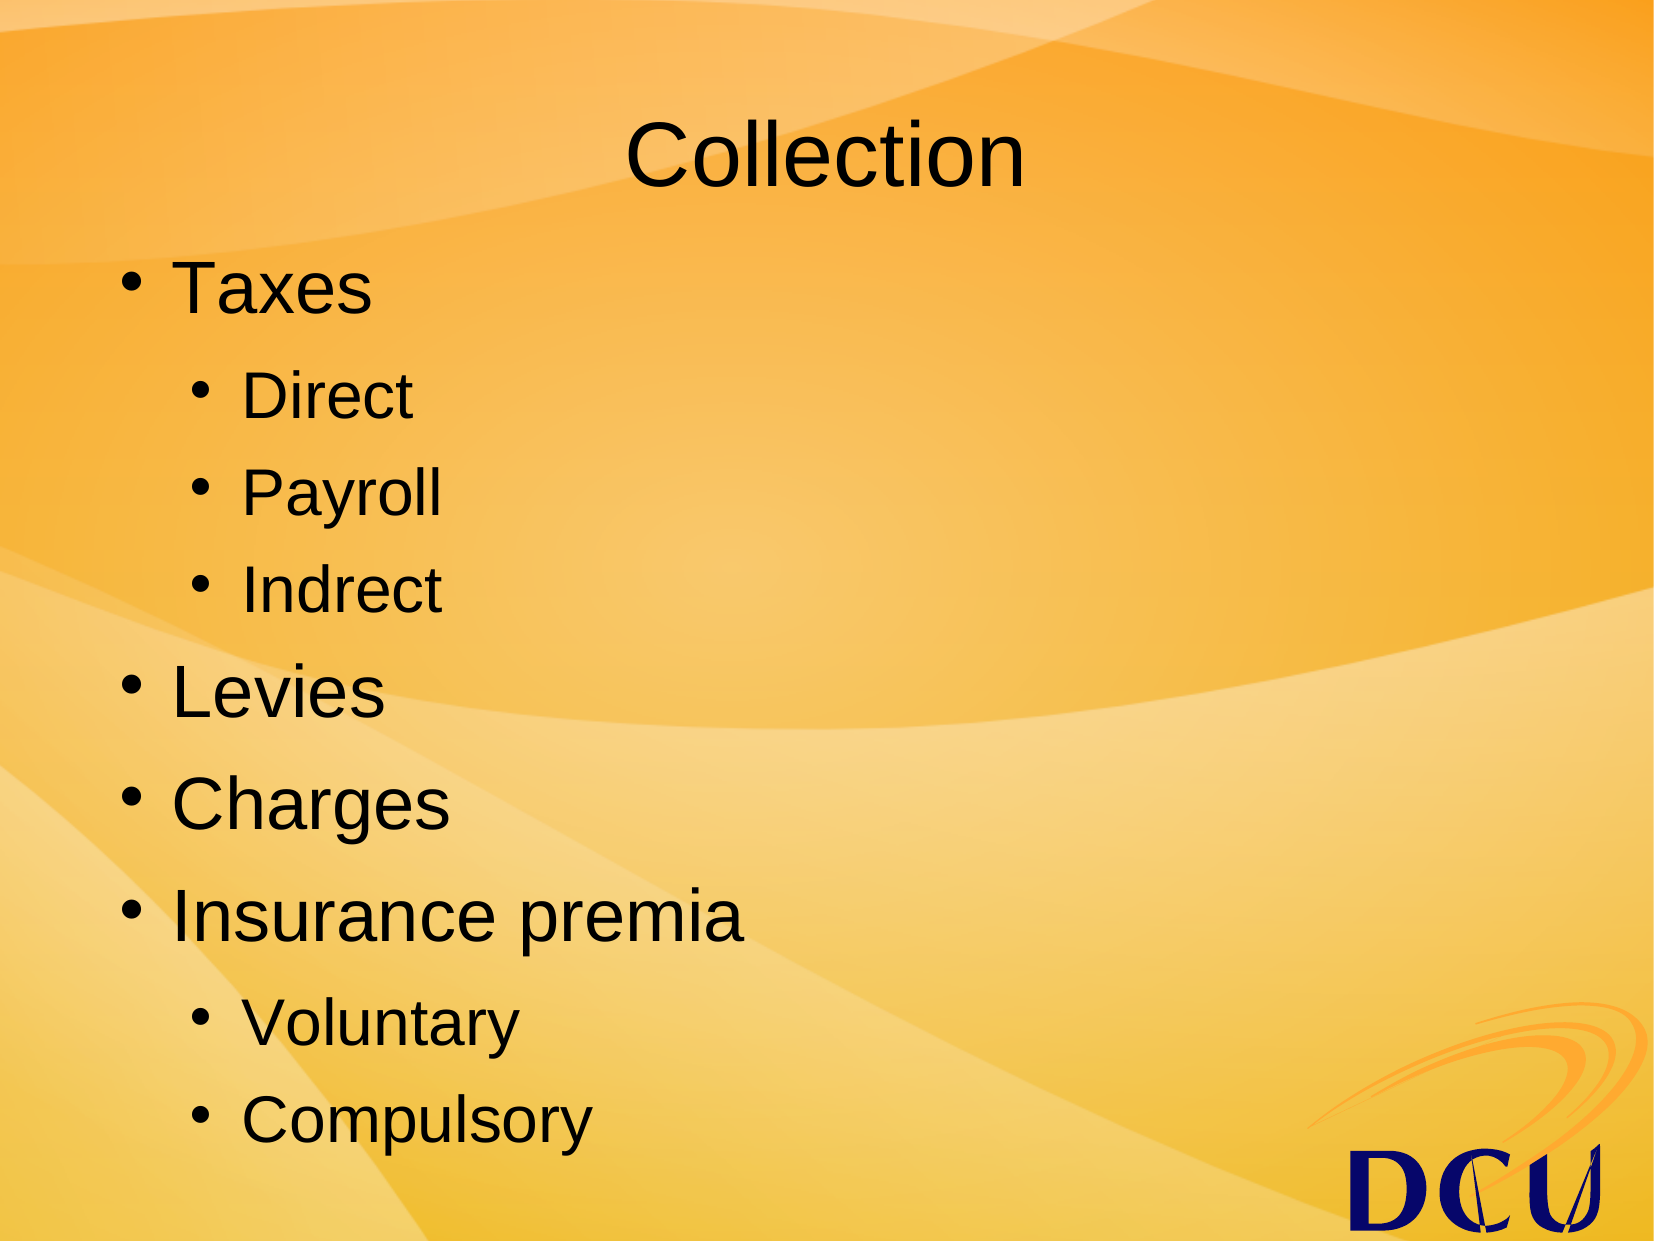

# Collection
Taxes
Direct
Payroll
Indrect
Levies
Charges
Insurance premia
Voluntary
Compulsory